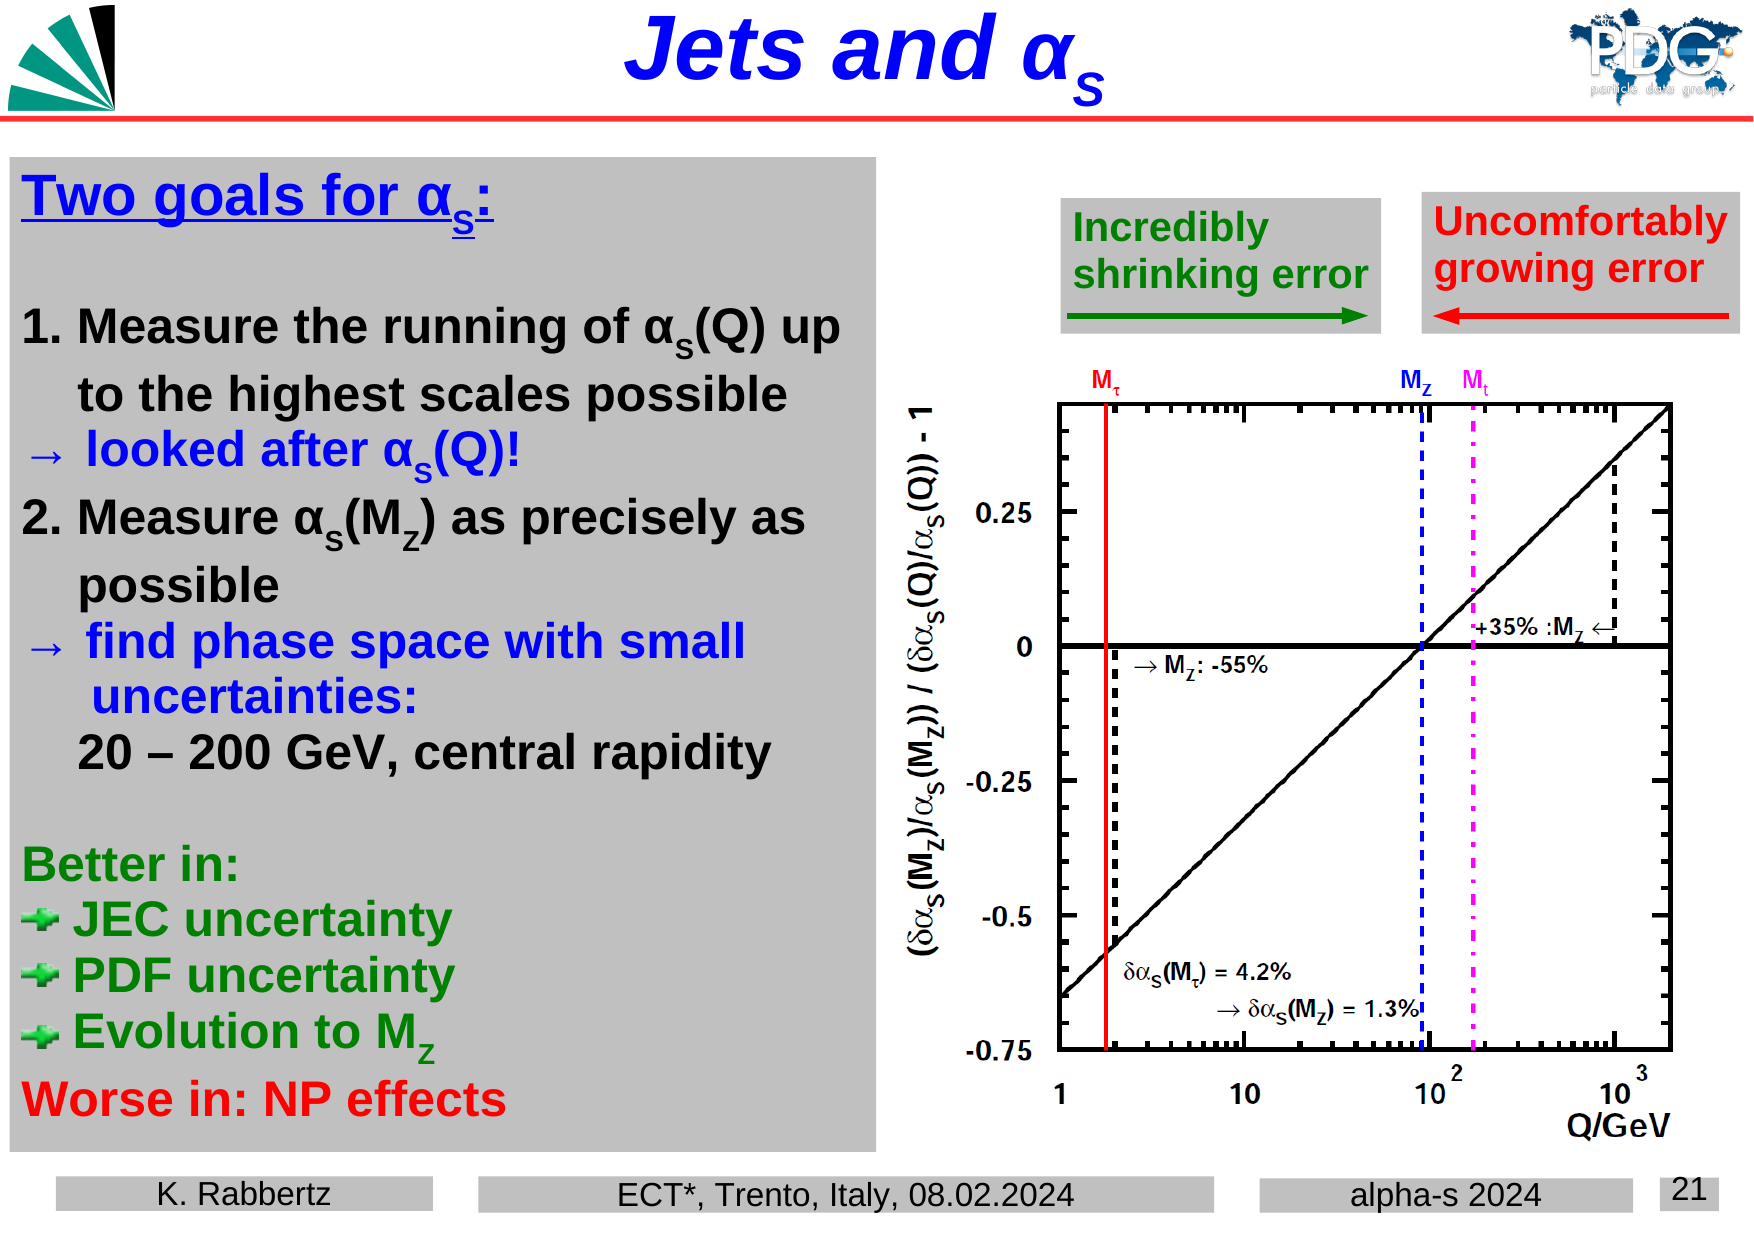

# Jets and αS
Two goals for αS:
1. Measure the running of αS(Q) up
 to the highest scales possible
→ looked after αS(Q)!
2. Measure αS(MZ) as precisely as
 possible
→ find phase space with small
 uncertainties:
 20 – 200 GeV, central rapidity
Better in:
 JEC uncertainty
 PDF uncertainty
 Evolution to MZ
Worse in: NP effects
Uncomfortably
growing error
Incredibly
shrinking error